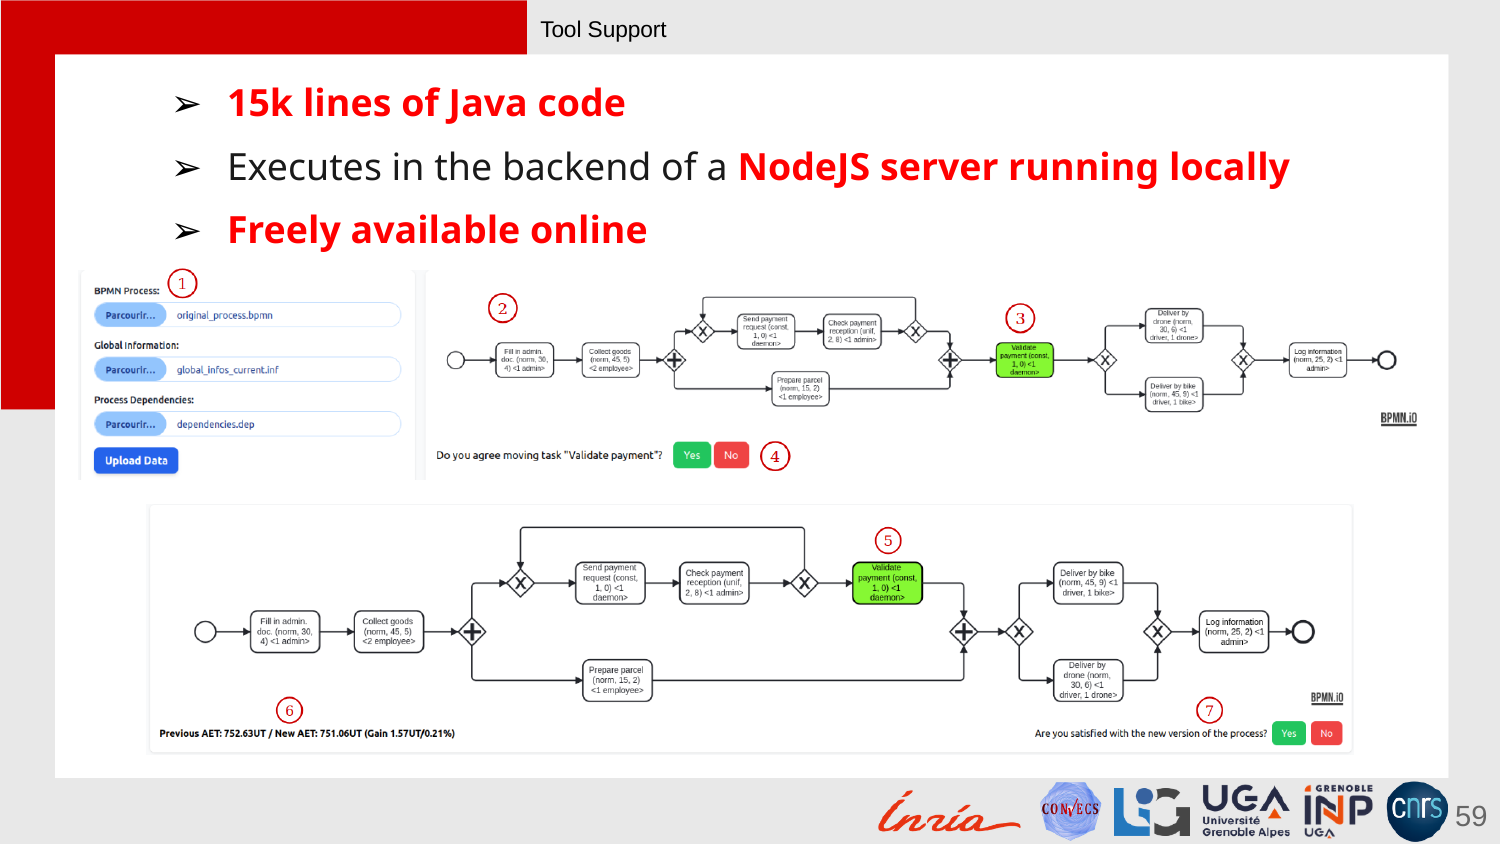

# Tool Support
15k lines of Java code
Executes in the backend of a NodeJS server running locally
Freely available online
59